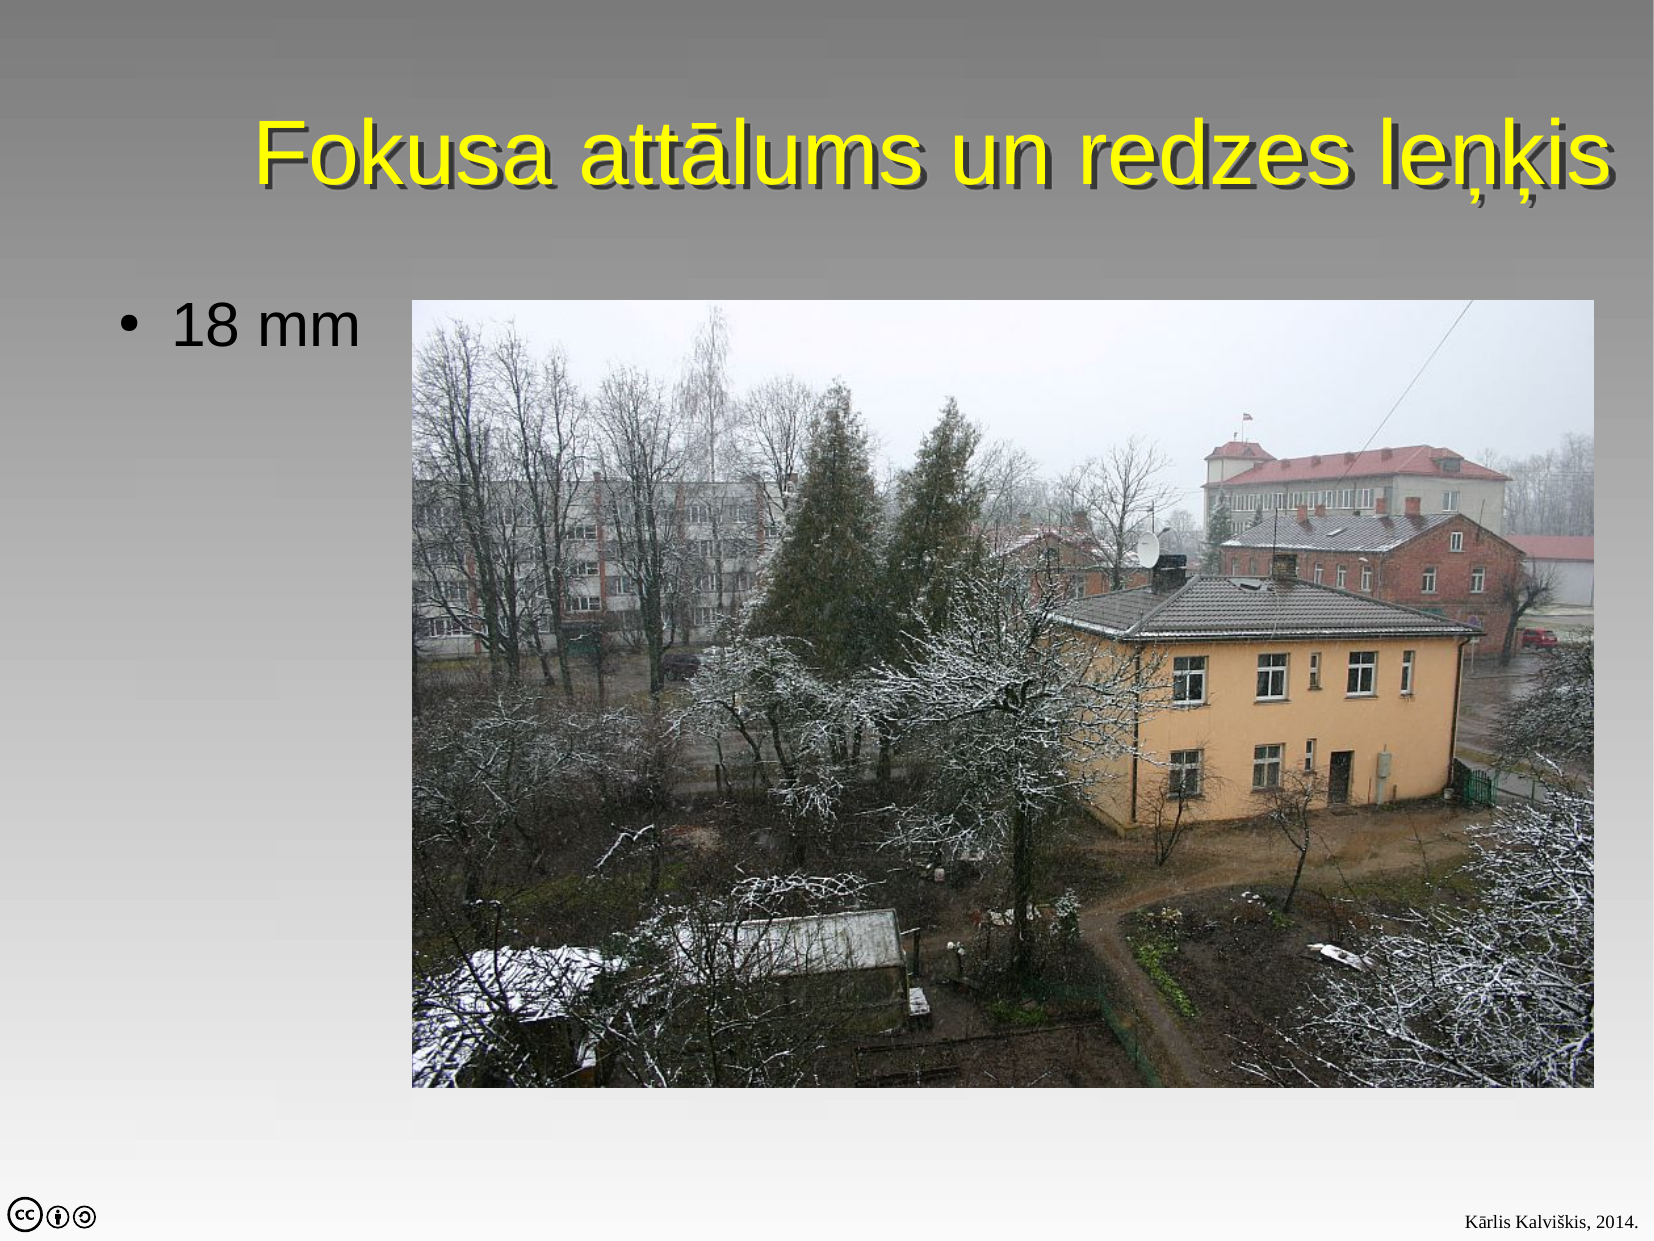

# Fokusa attālums un redzes leņķis
18 mm